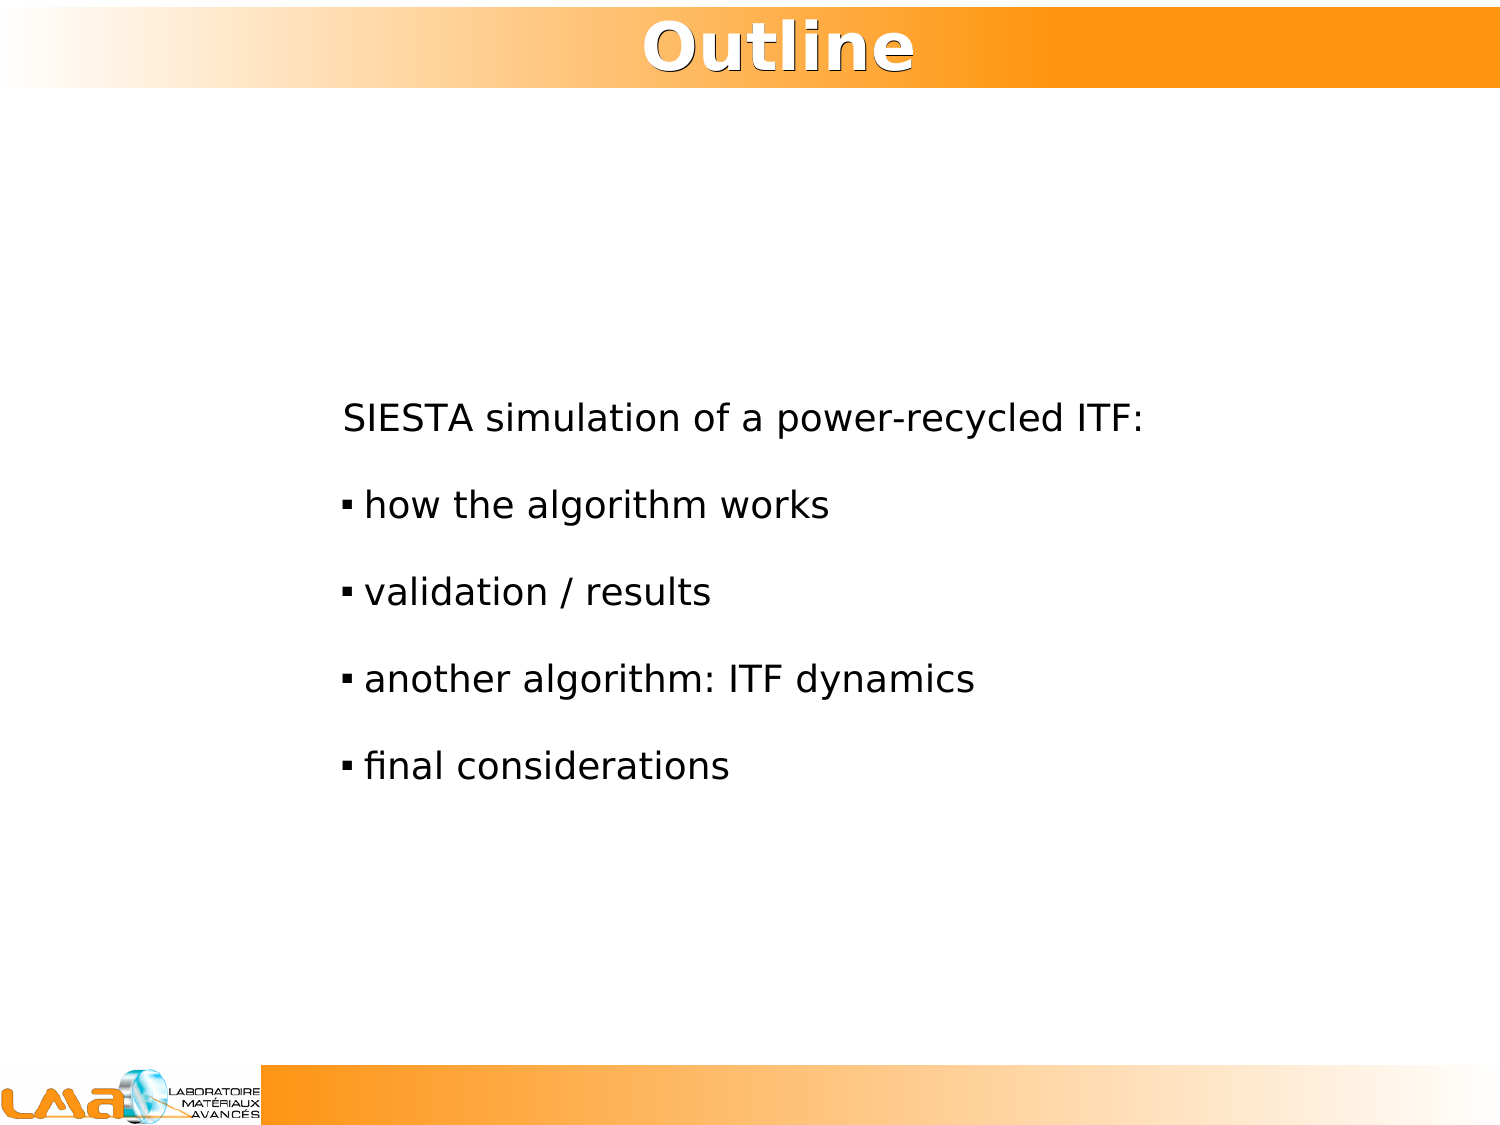

# Outline
SIESTA simulation of a power-recycled ITF:
 how the algorithm works
 validation / results
 another algorithm: ITF dynamics
 final considerations